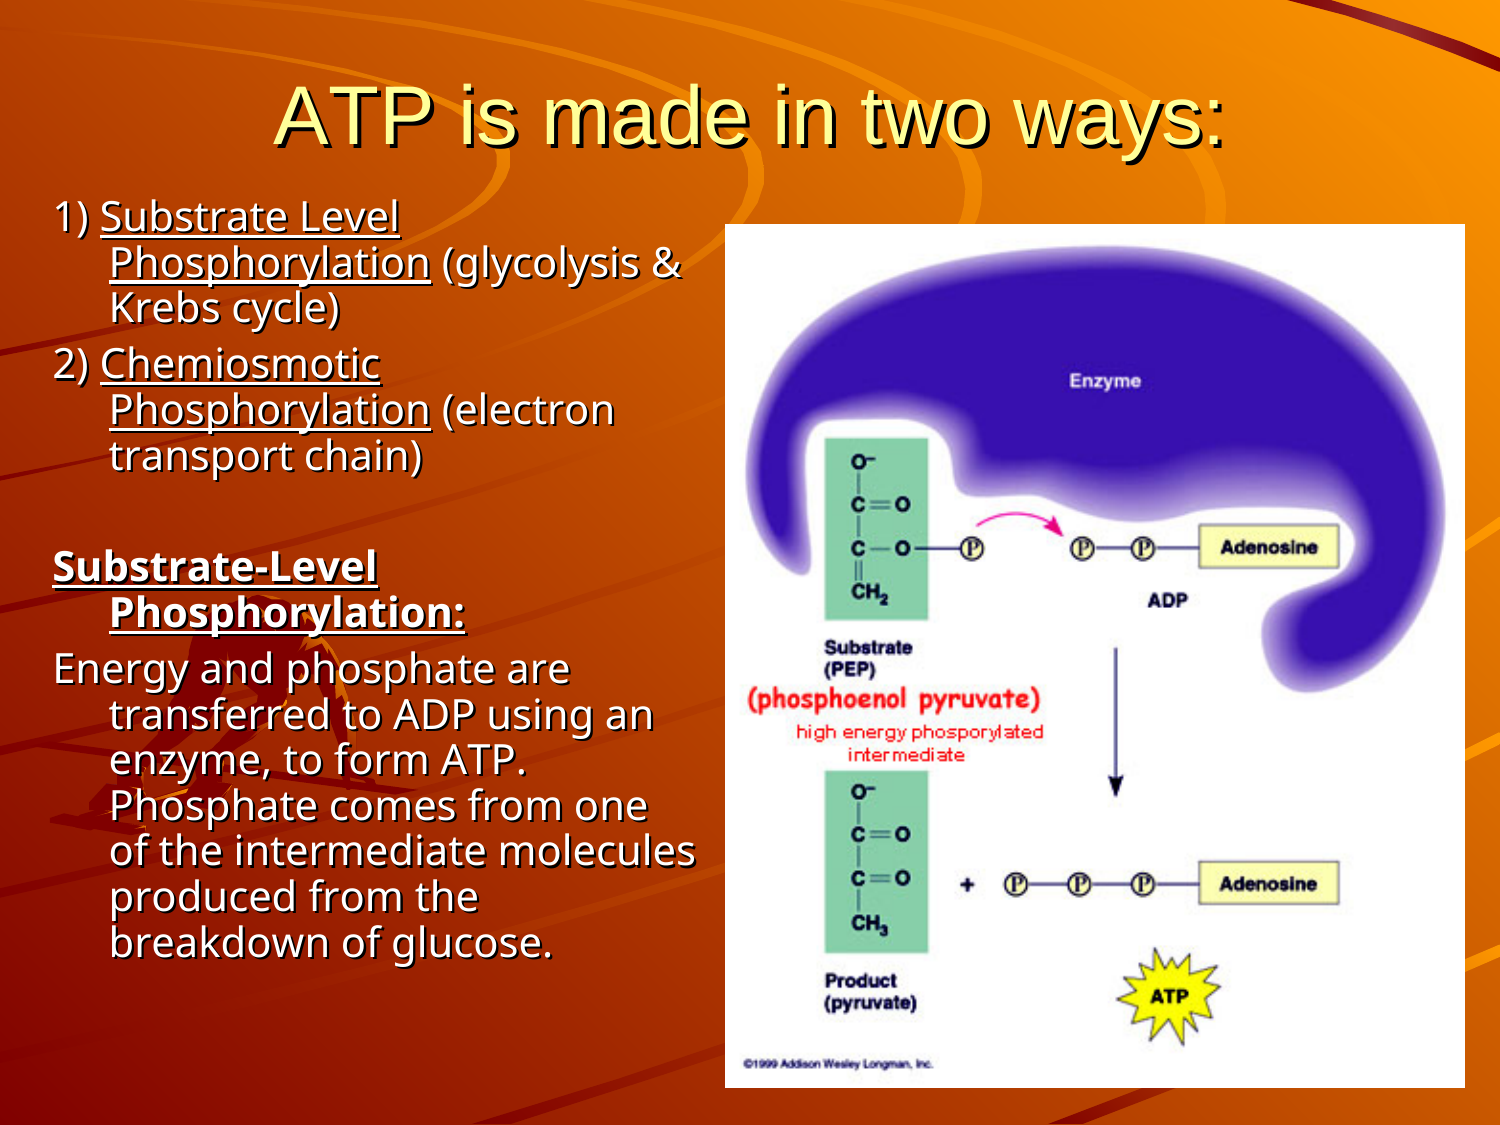

# ATP is made in two ways:
1) Substrate Level Phosphorylation (glycolysis & Krebs cycle)
2) Chemiosmotic Phosphorylation (electron transport chain)
Substrate-Level Phosphorylation:
Energy and phosphate are transferred to ADP using an enzyme, to form ATP. Phosphate comes from one of the intermediate molecules produced from the breakdown of glucose.